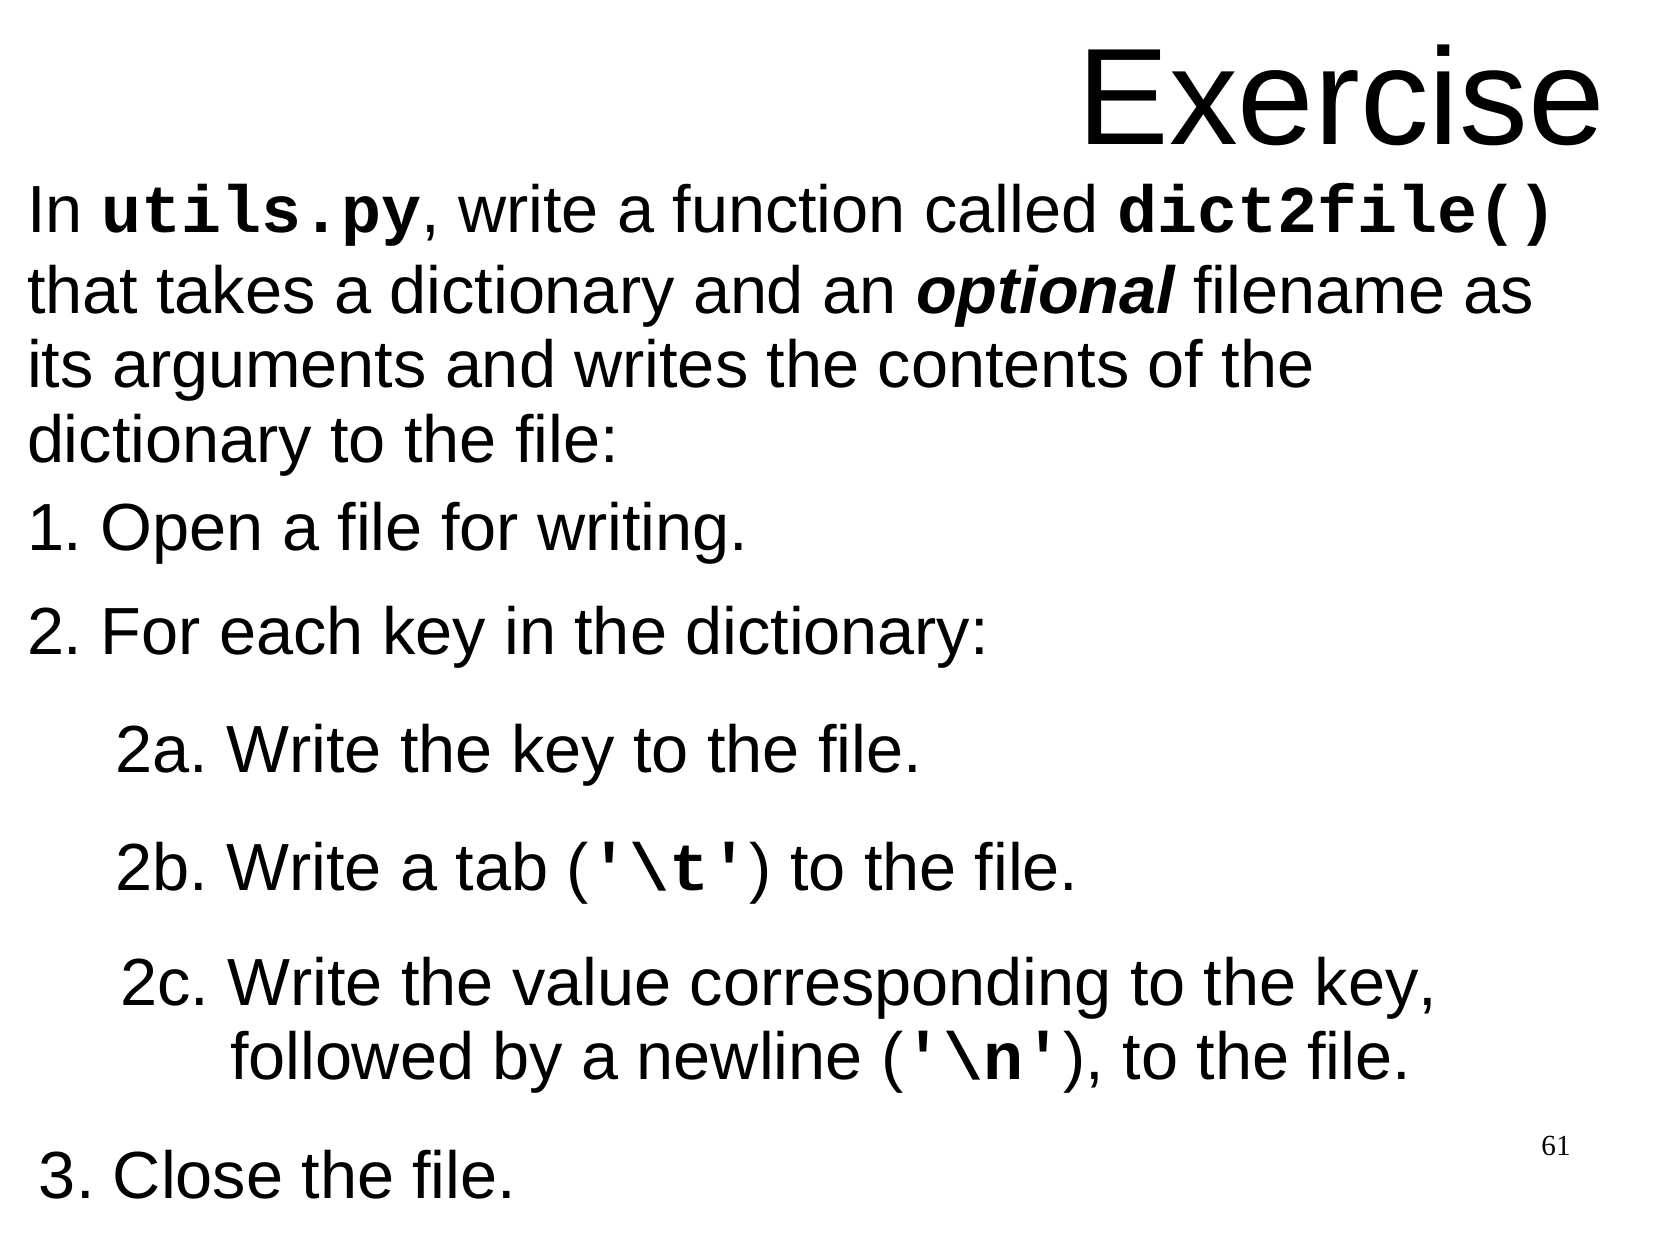

Exercise
In utils.py, write a function called dict2file() that takes a dictionary and an optional filename as its arguments and writes the contents of the dictionary to the file:
1. Open a file for writing.
2. For each key in the dictionary:
2a. Write the key to the file.
2b. Write a tab ('\t') to the file.
2c. Write the value corresponding to the key, followed by a newline ('\n'), to the file.
61
3. Close the file.